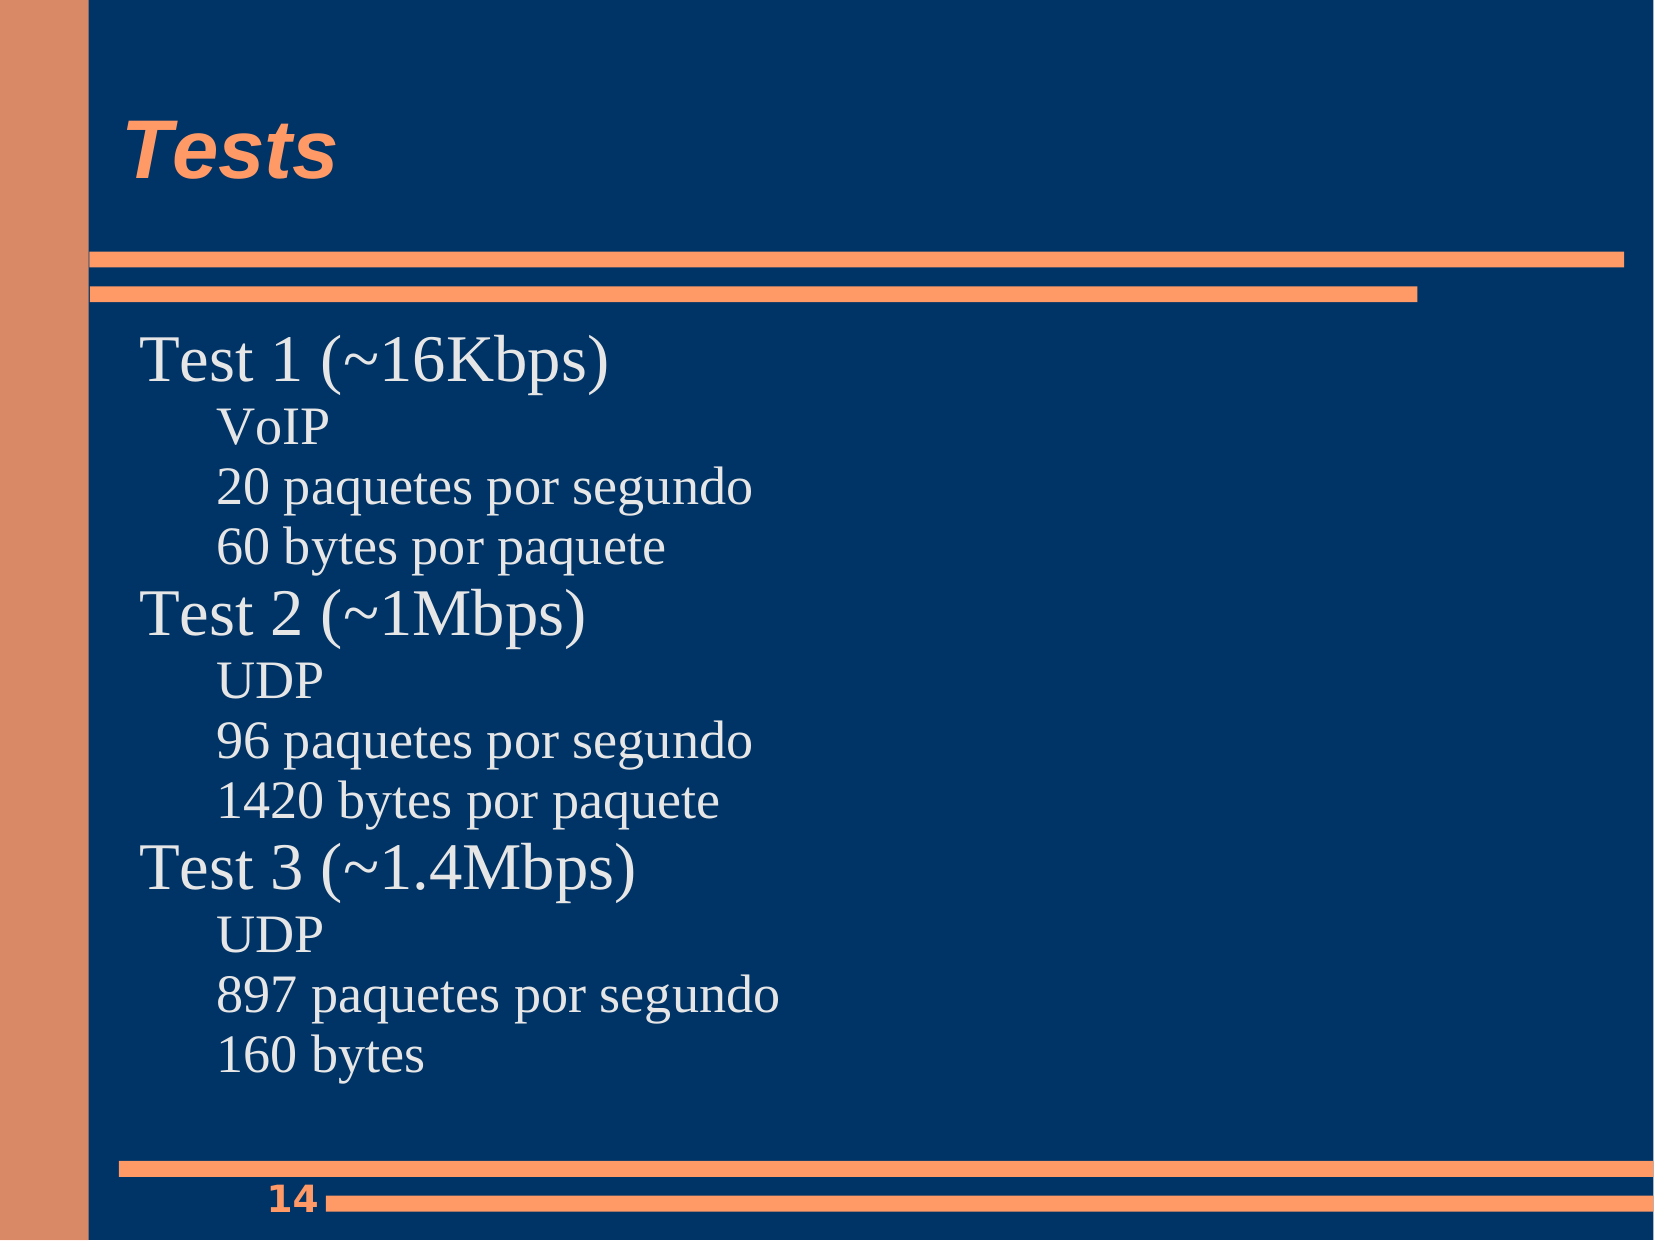

# Tests
Test 1 (~16Kbps)
VoIP
20 paquetes por segundo
60 bytes por paquete
Test 2 (~1Mbps)
UDP
96 paquetes por segundo
1420 bytes por paquete
Test 3 (~1.4Mbps)
UDP
897 paquetes por segundo
160 bytes